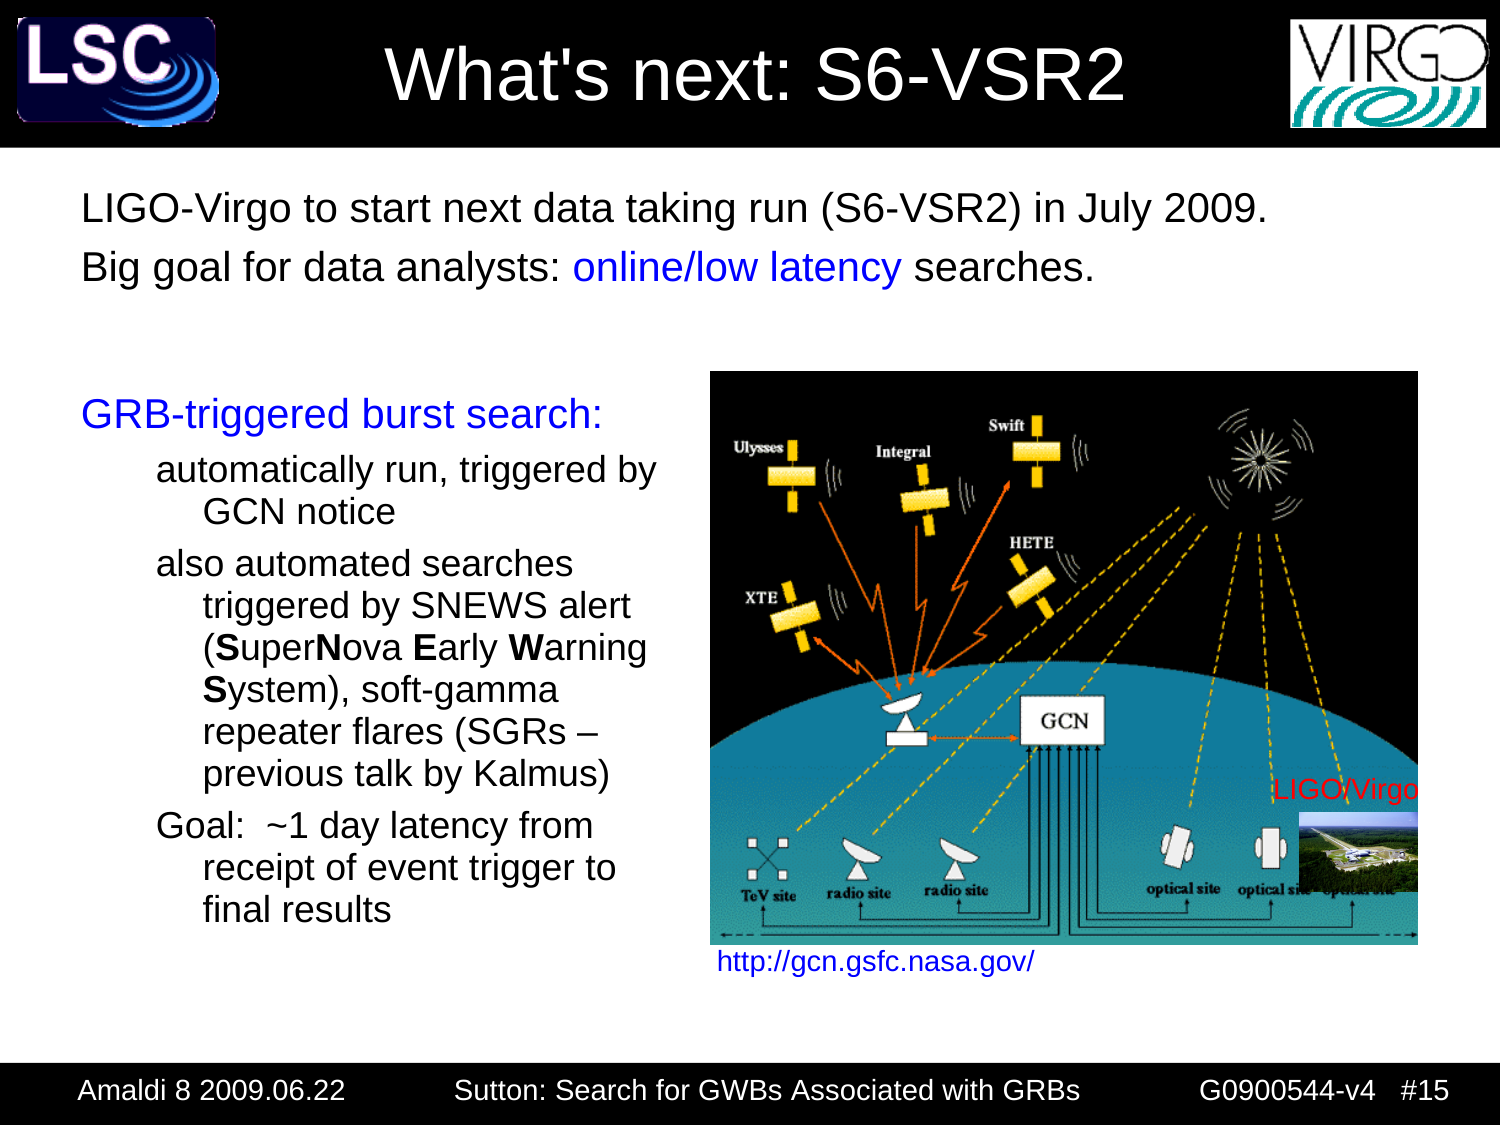

# What's next: S6-VSR2
LIGO-Virgo to start next data taking run (S6-VSR2) in July 2009.
Big goal for data analysts: online/low latency searches.
GRB-triggered burst search:
automatically run, triggered by GCN notice
also automated searches triggered by SNEWS alert (SuperNova Early Warning System), soft-gamma repeater flares (SGRs – previous talk by Kalmus)
Goal: ~1 day latency from receipt of event trigger to final results
LIGO/Virgo
 http://gcn.gsfc.nasa.gov/
15